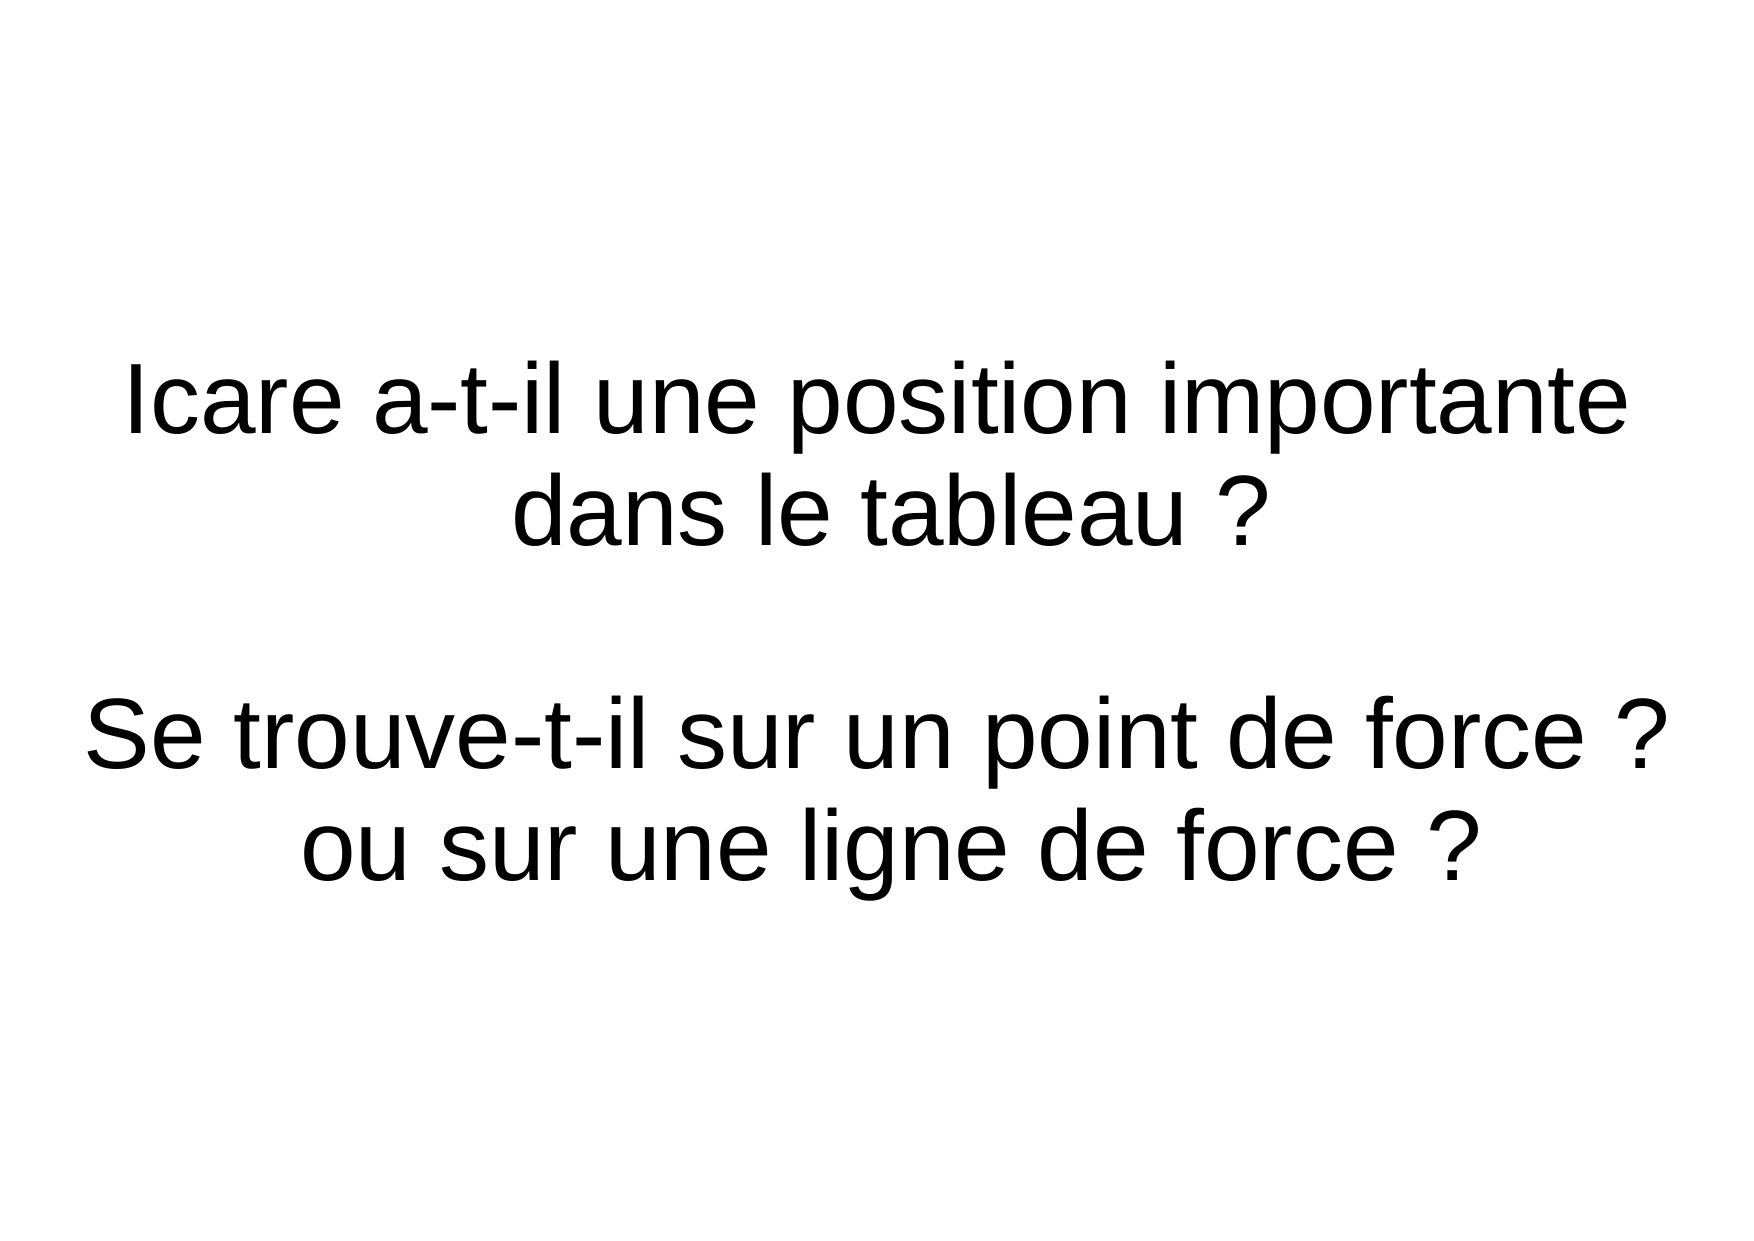

Icare a-t-il une position importante
dans le tableau ?
Se trouve-t-il sur un point de force ?
ou sur une ligne de force ?